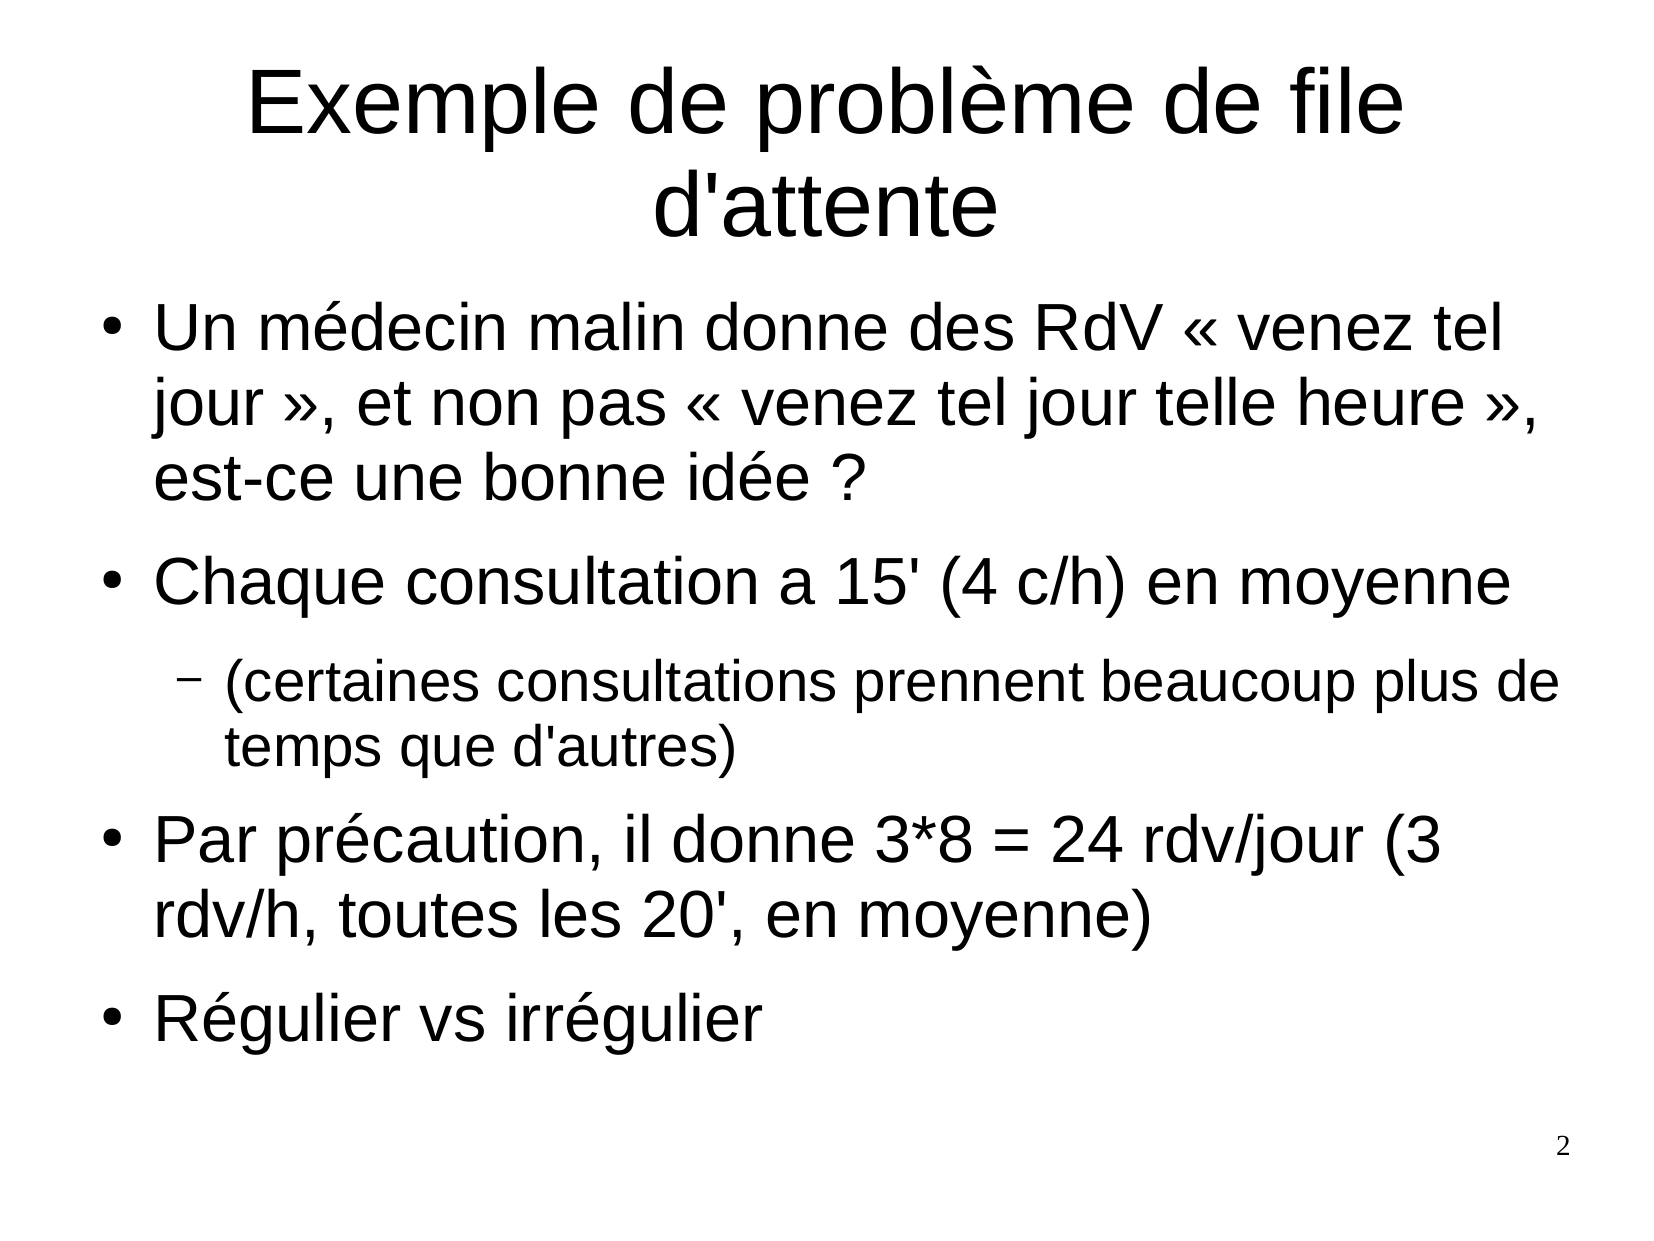

# Exemple de problème de file d'attente
Un médecin malin donne des RdV « venez tel jour », et non pas « venez tel jour telle heure », est-ce une bonne idée ?
Chaque consultation a 15' (4 c/h) en moyenne
(certaines consultations prennent beaucoup plus de temps que d'autres)
Par précaution, il donne 3*8 = 24 rdv/jour (3 rdv/h, toutes les 20', en moyenne)
Régulier vs irrégulier
2